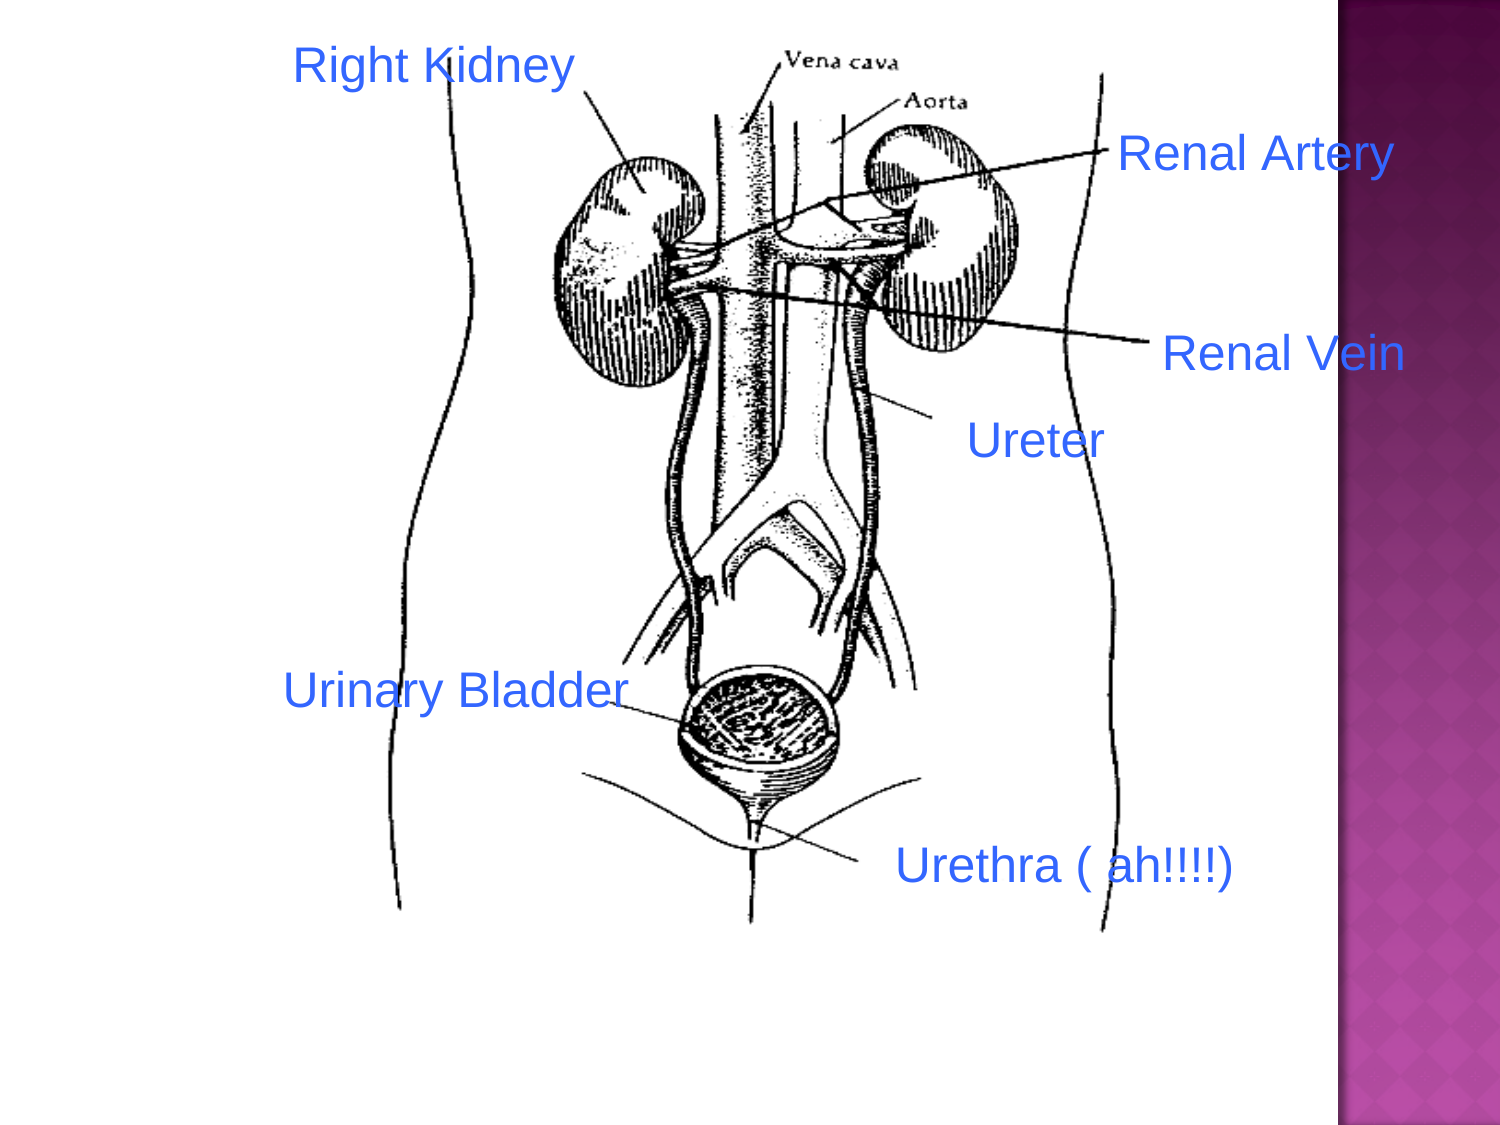

Right Kidney
Renal Artery
Renal Vein
Ureter
Urinary Bladder
Urethra ( ah!!!!)